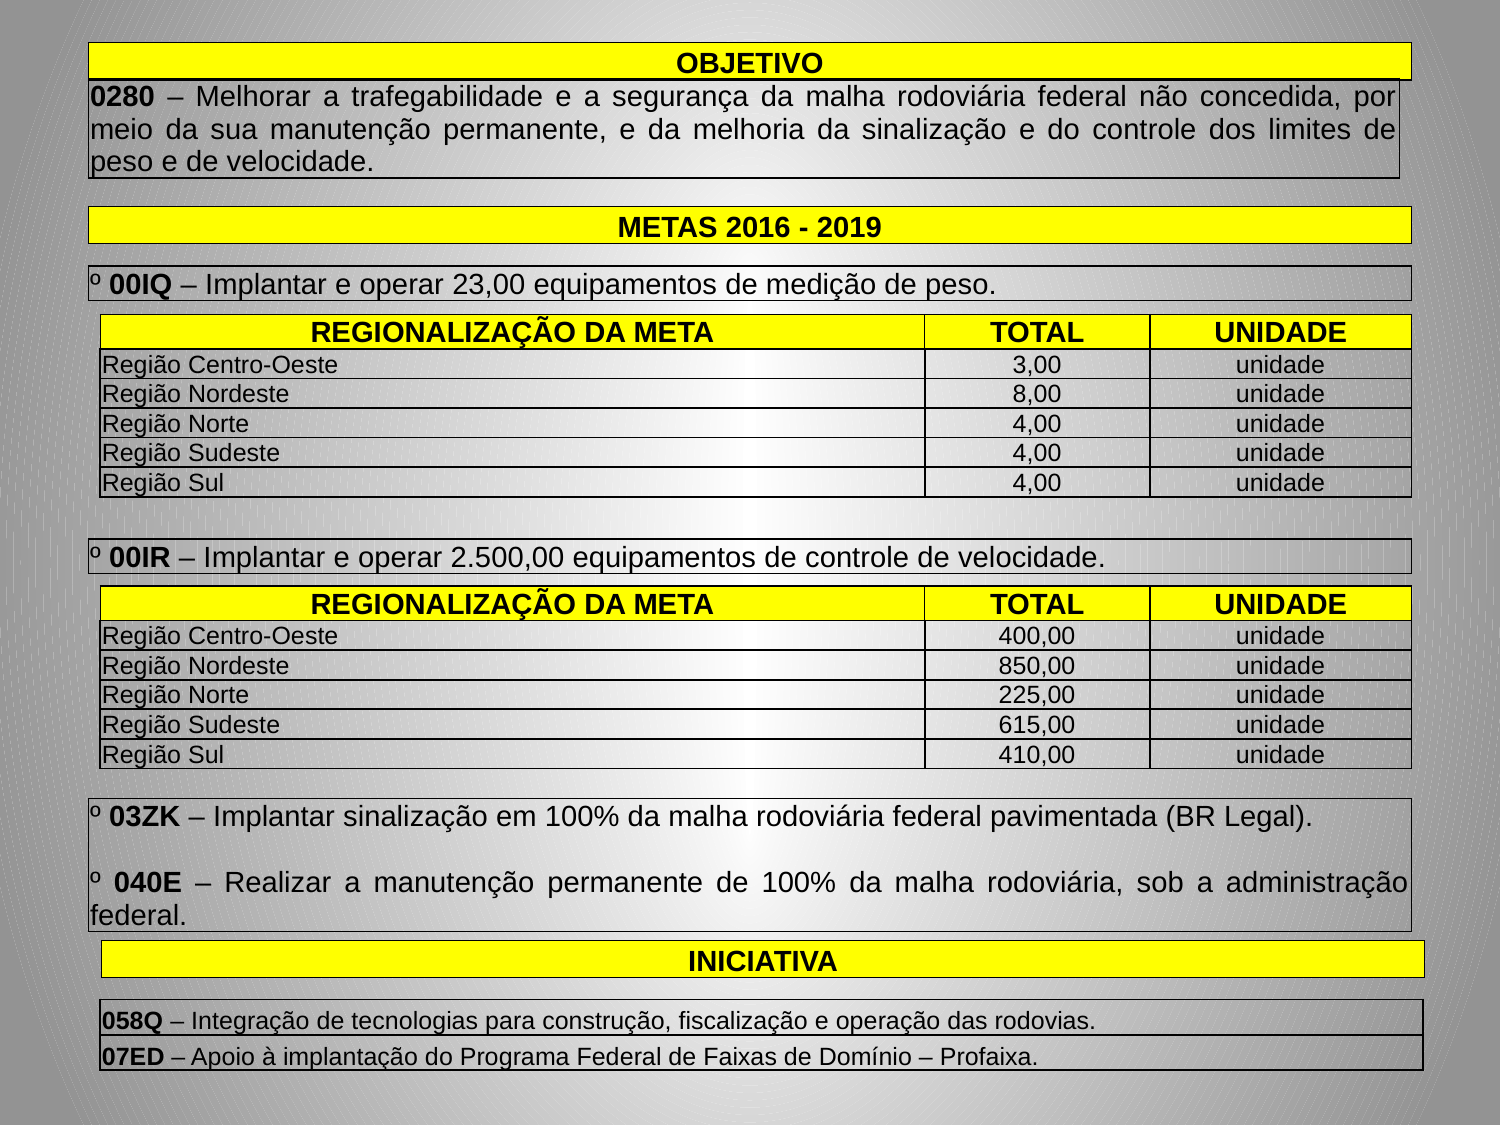

| OBJETIVO |
| --- |
| 0280 – Melhorar a trafegabilidade e a segurança da malha rodoviária federal não concedida, por meio da sua manutenção permanente, e da melhoria da sinalização e do controle dos limites de peso e de velocidade. |
| --- |
| METAS 2016 - 2019 |
| --- |
| º 00IQ – Implantar e operar 23,00 equipamentos de medição de peso. |
| --- |
| REGIONALIZAÇÃO DA META | TOTAL | UNIDADE |
| --- | --- | --- |
| Região Centro-Oeste | 3,00 | unidade |
| Região Nordeste | 8,00 | unidade |
| Região Norte | 4,00 | unidade |
| Região Sudeste | 4,00 | unidade |
| Região Sul | 4,00 | unidade |
| º 00IR – Implantar e operar 2.500,00 equipamentos de controle de velocidade. |
| --- |
| REGIONALIZAÇÃO DA META | TOTAL | UNIDADE |
| --- | --- | --- |
| Região Centro-Oeste | 400,00 | unidade |
| Região Nordeste | 850,00 | unidade |
| Região Norte | 225,00 | unidade |
| Região Sudeste | 615,00 | unidade |
| Região Sul | 410,00 | unidade |
| º 03ZK – Implantar sinalização em 100% da malha rodoviária federal pavimentada (BR Legal). º 040E – Realizar a manutenção permanente de 100% da malha rodoviária, sob a administração federal. |
| --- |
| INICIATIVA |
| --- |
| 058Q – Integração de tecnologias para construção, fiscalização e operação das rodovias. |
| --- |
| 07ED – Apoio à implantação do Programa Federal de Faixas de Domínio – Profaixa. |